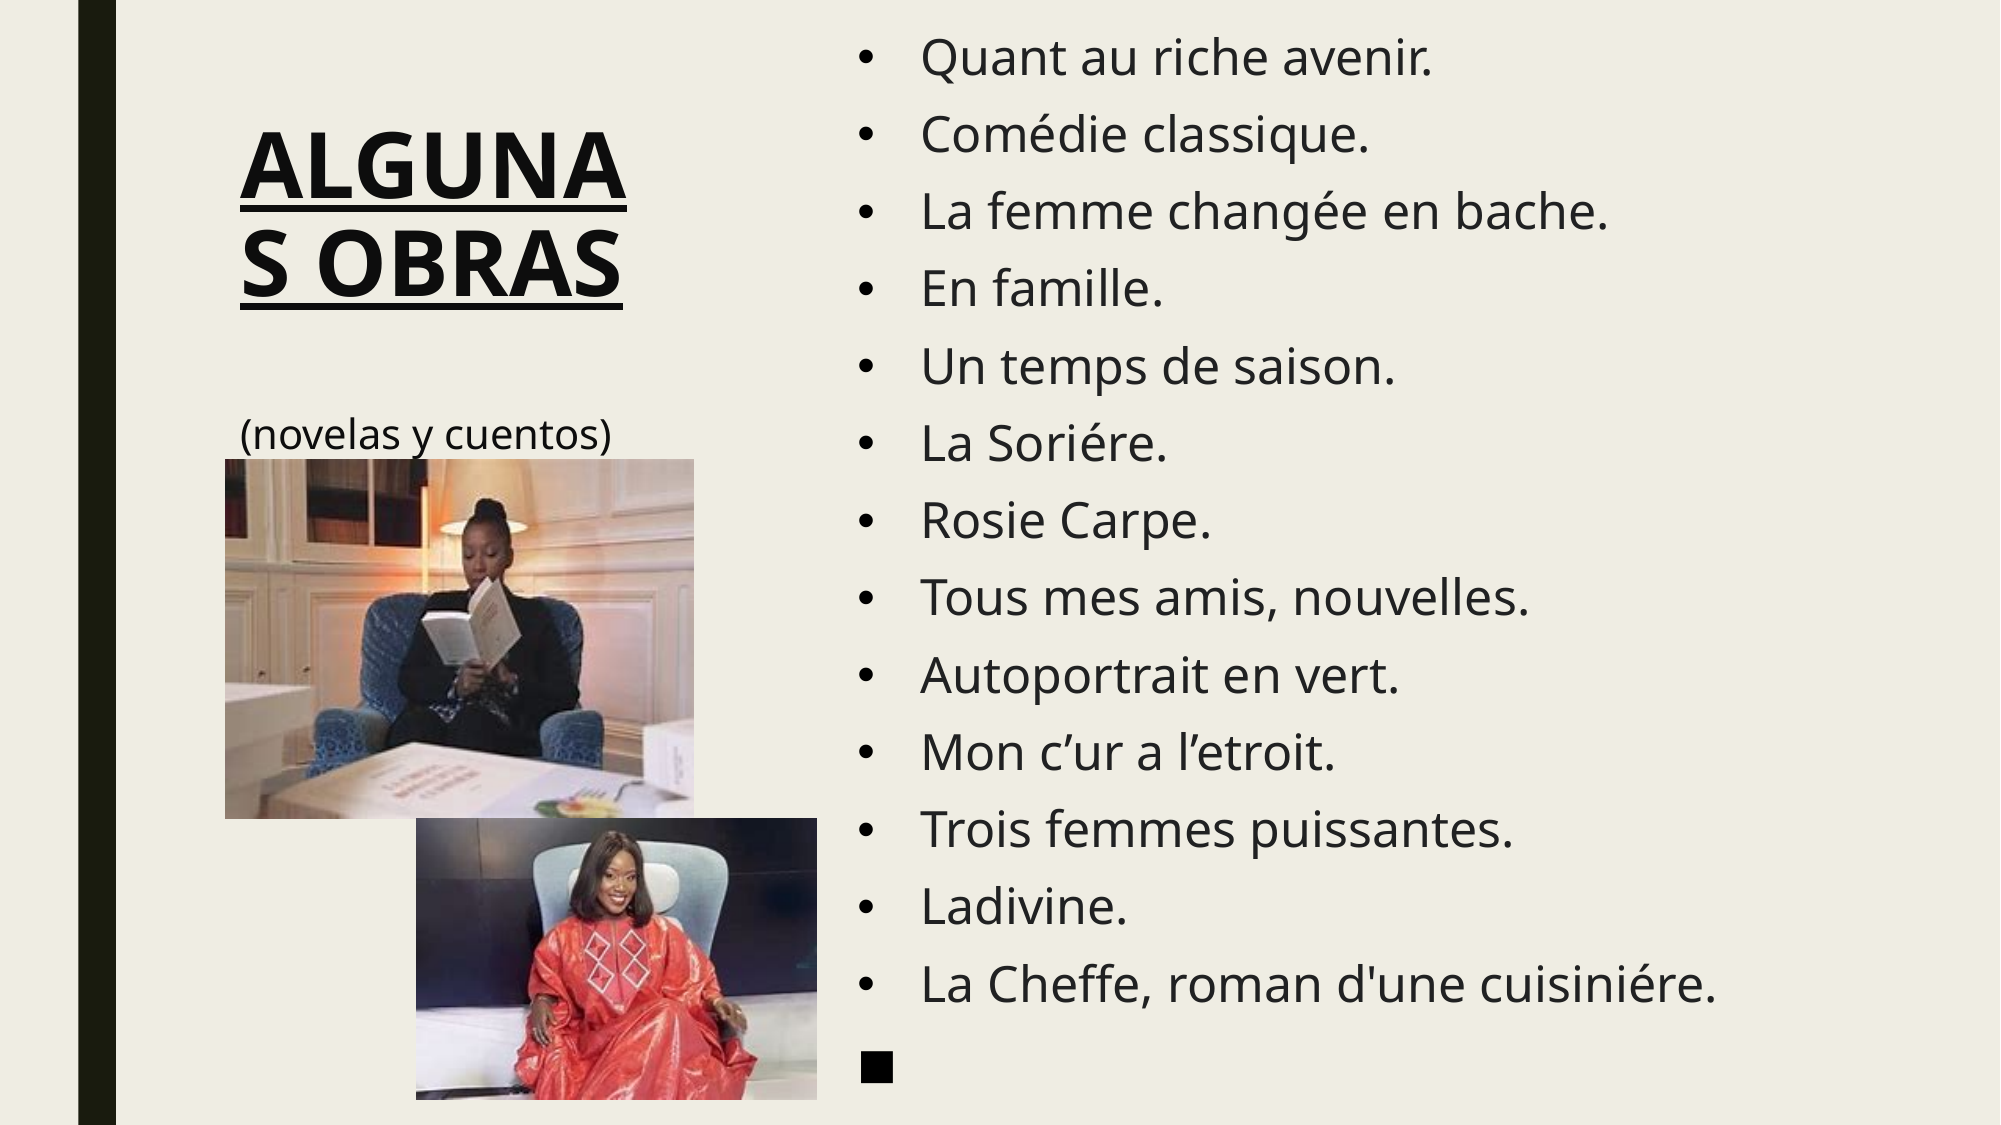

Quant au riche avenir.
Comédie classique.
La femme changée en bache.
En famille.
Un temps de saison.
La Soriére.
Rosie Carpe.
Tous mes amis, nouvelles.
Autoportrait en vert.
Mon c’ur a l’etroit.
Trois femmes puissantes.
Ladivine.
La Cheffe, roman d'une cuisiniére.
# ALGUNAS OBRAS (novelas y cuentos)